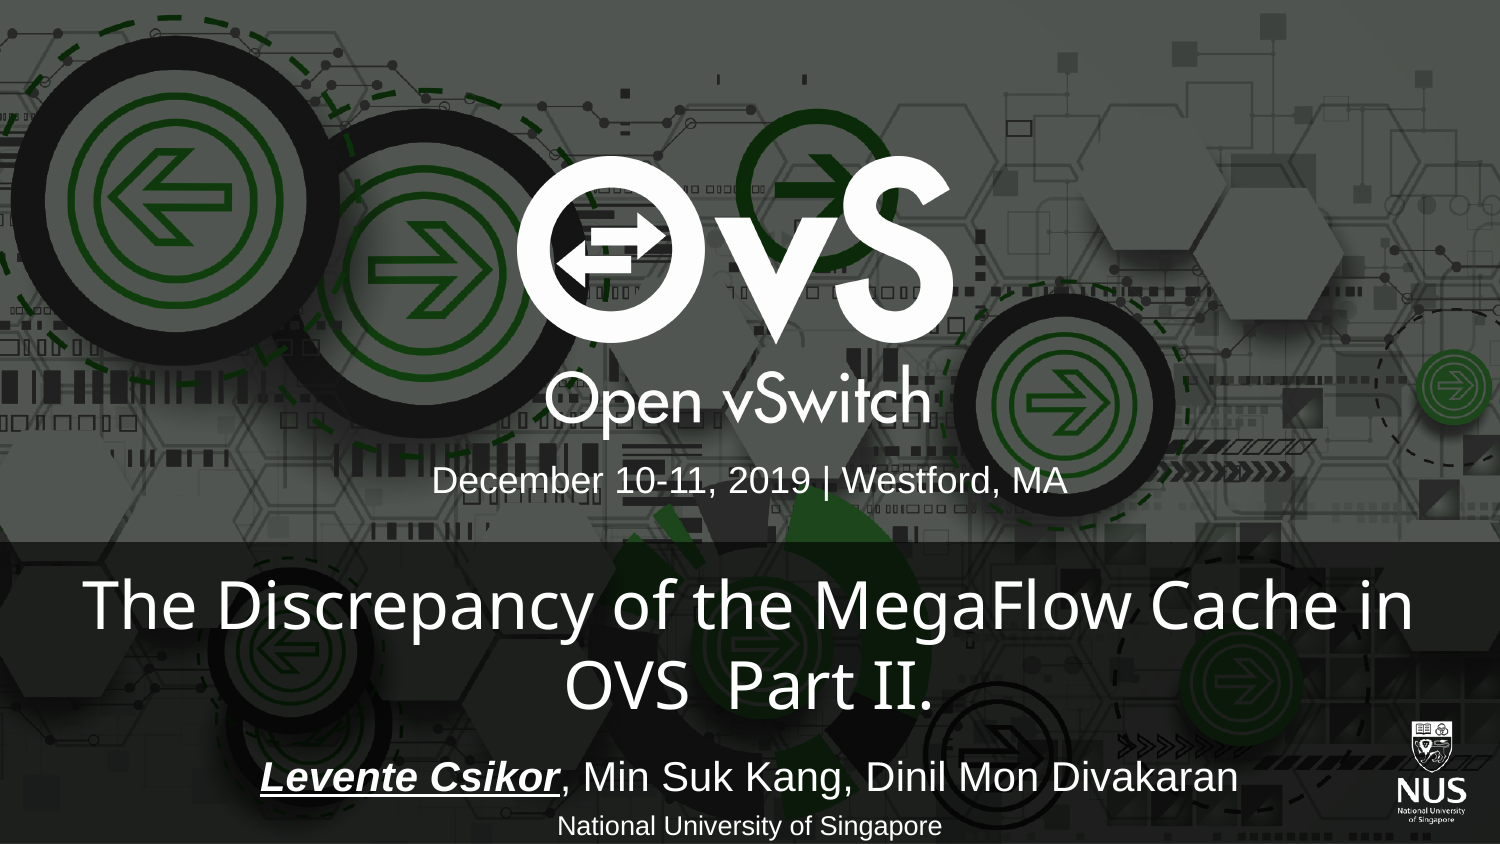

December 10-11, 2019 | Westford, MA
The Discrepancy of the MegaFlow Cache in OVS Part II.
Levente Csikor, Min Suk Kang, Dinil Mon Divakaran
National University of Singapore